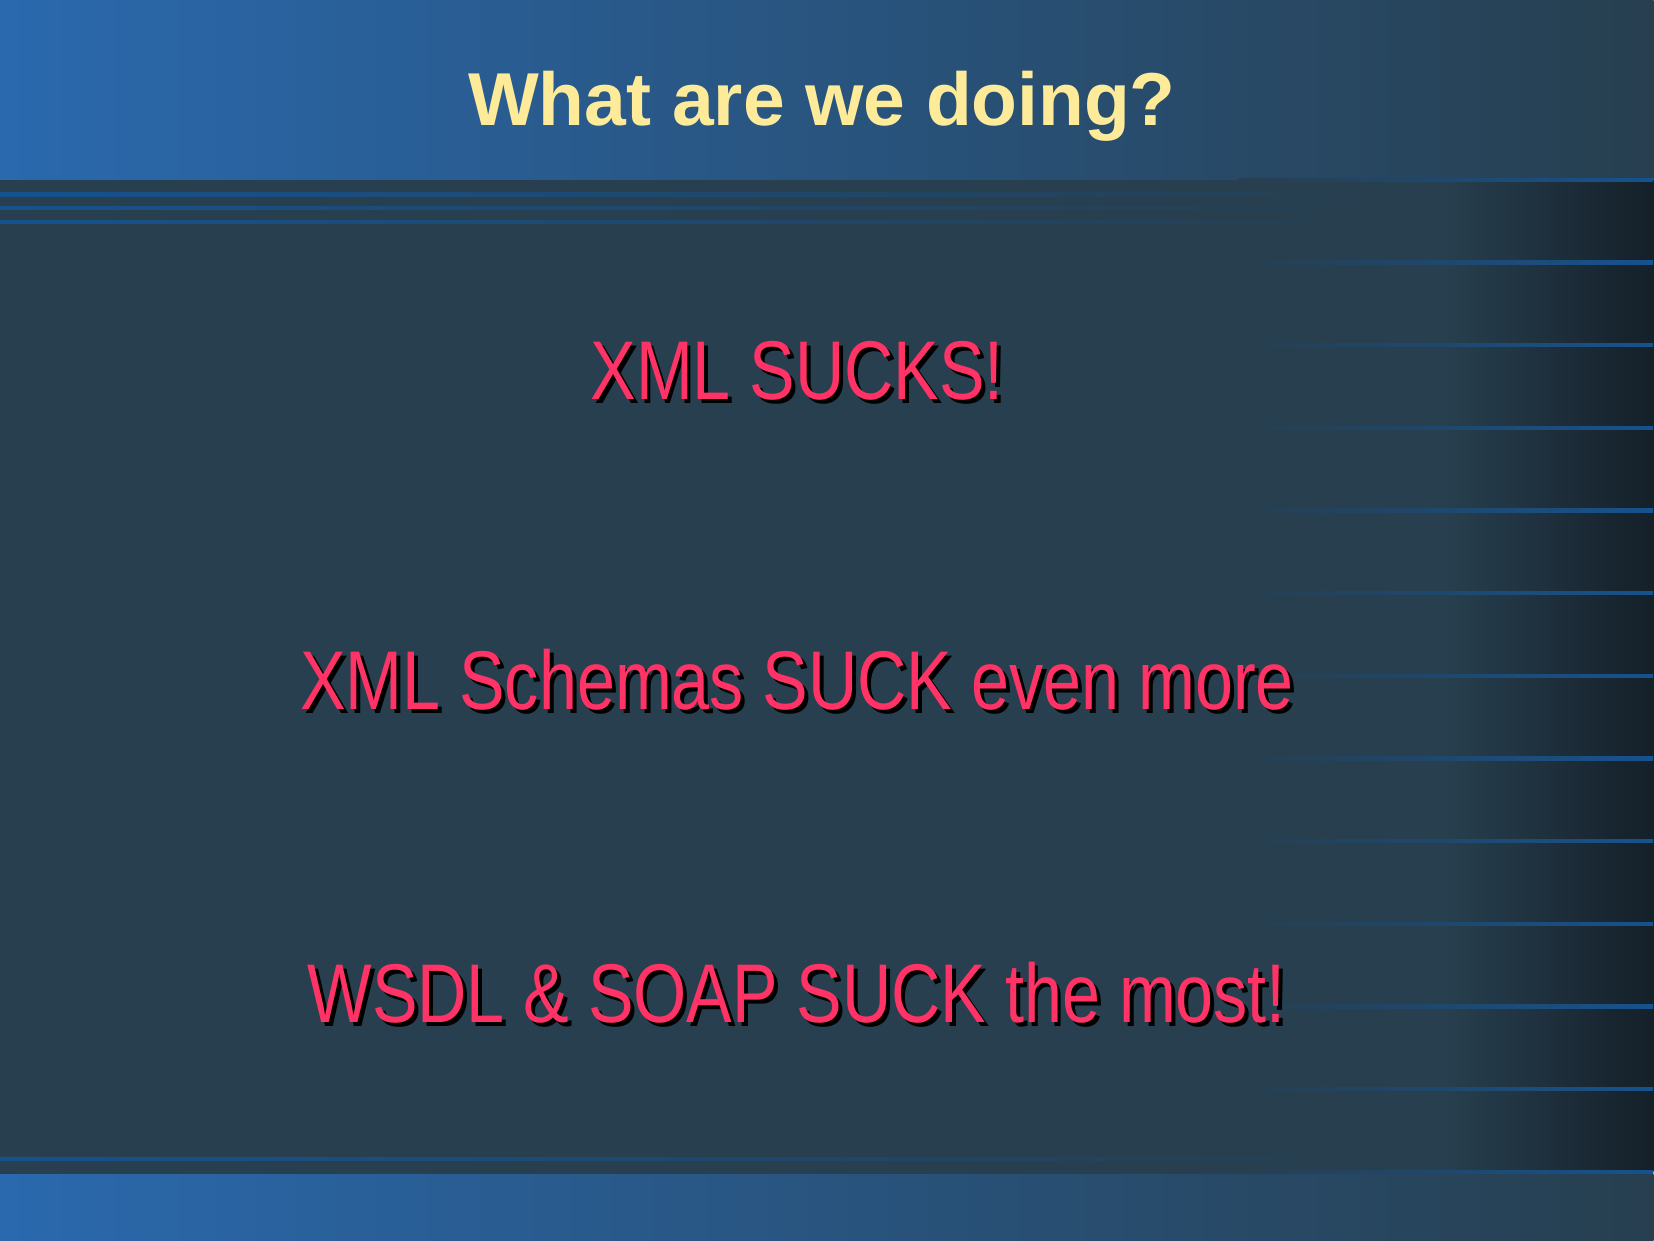

# What are we doing?
XML SUCKS!
XML Schemas SUCK even more
WSDL & SOAP SUCK the most!